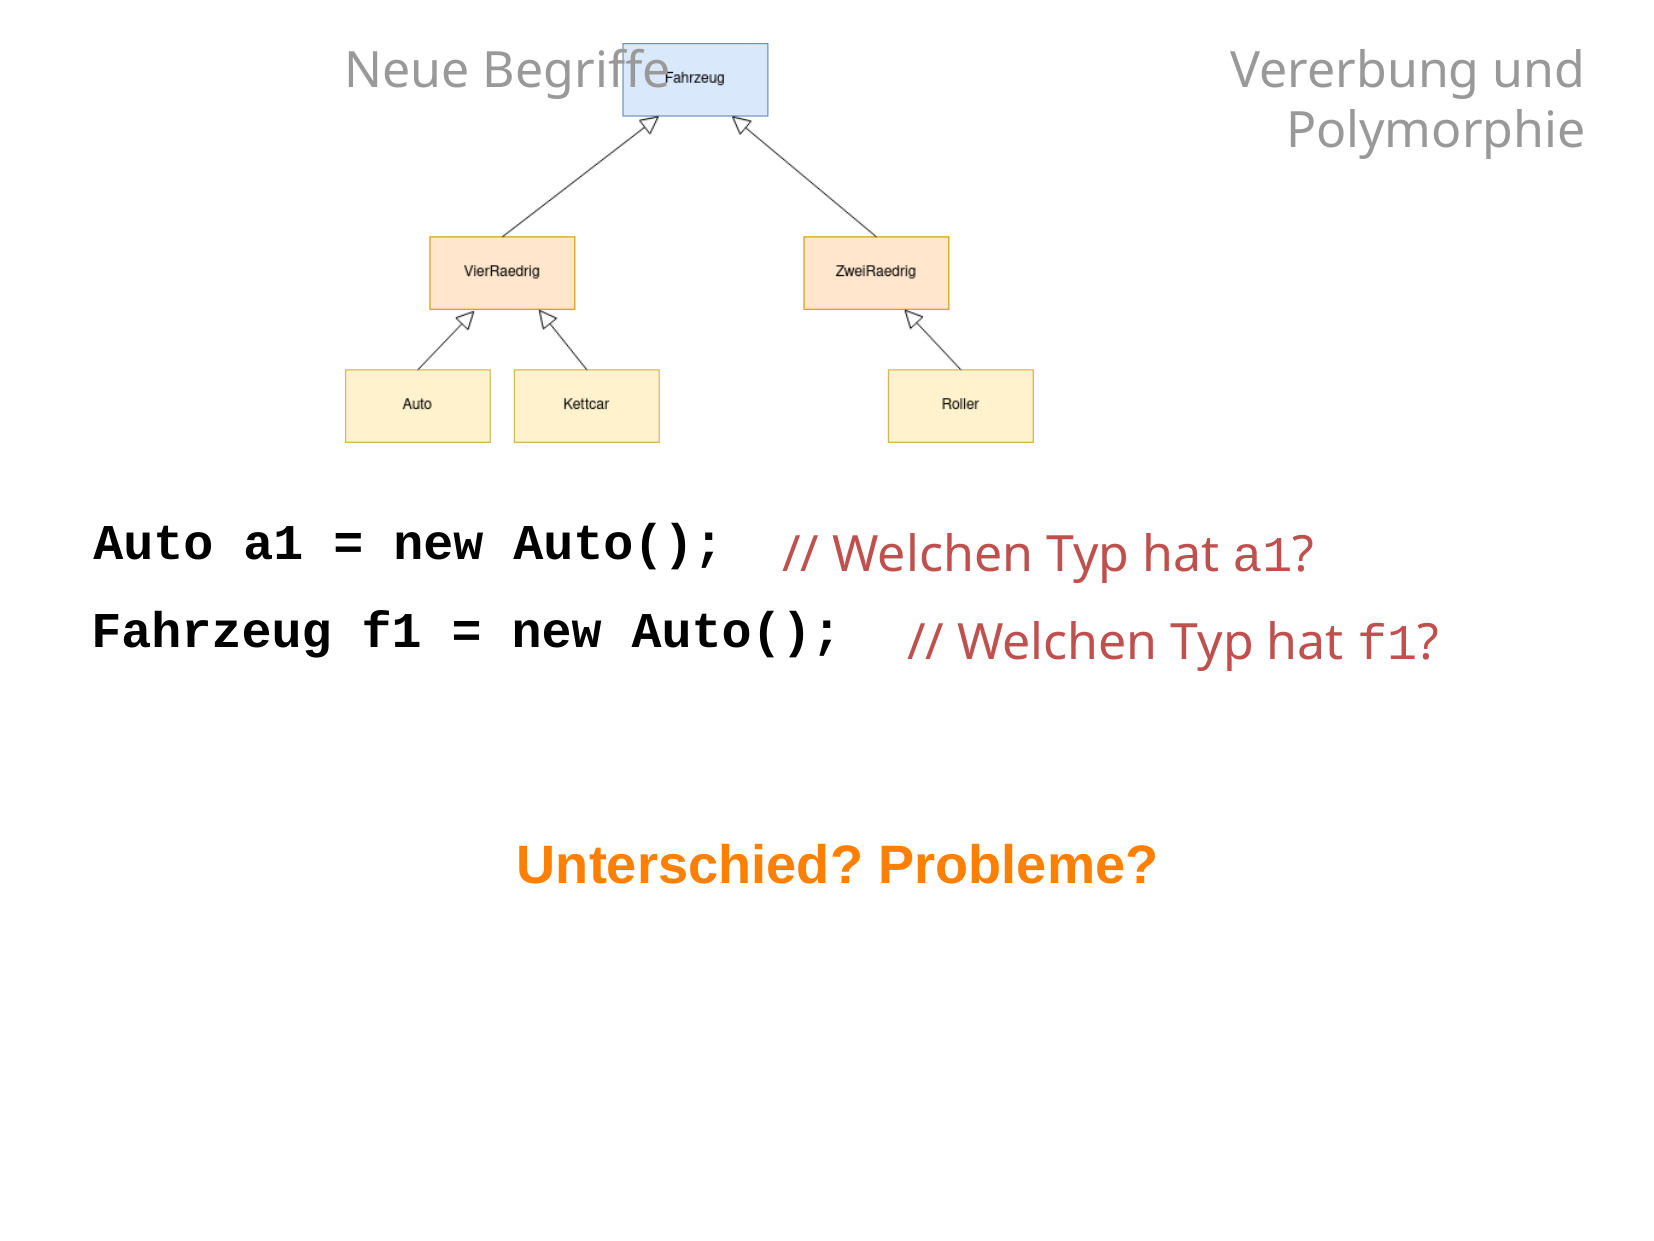

Neue Begriffe 								Vererbung und Polymorphie
Auto a1 = new Auto();
// Welchen Typ hat a1?
Fahrzeug f1 = new Auto();
// Welchen Typ hat f1?
Unterschied? Probleme?